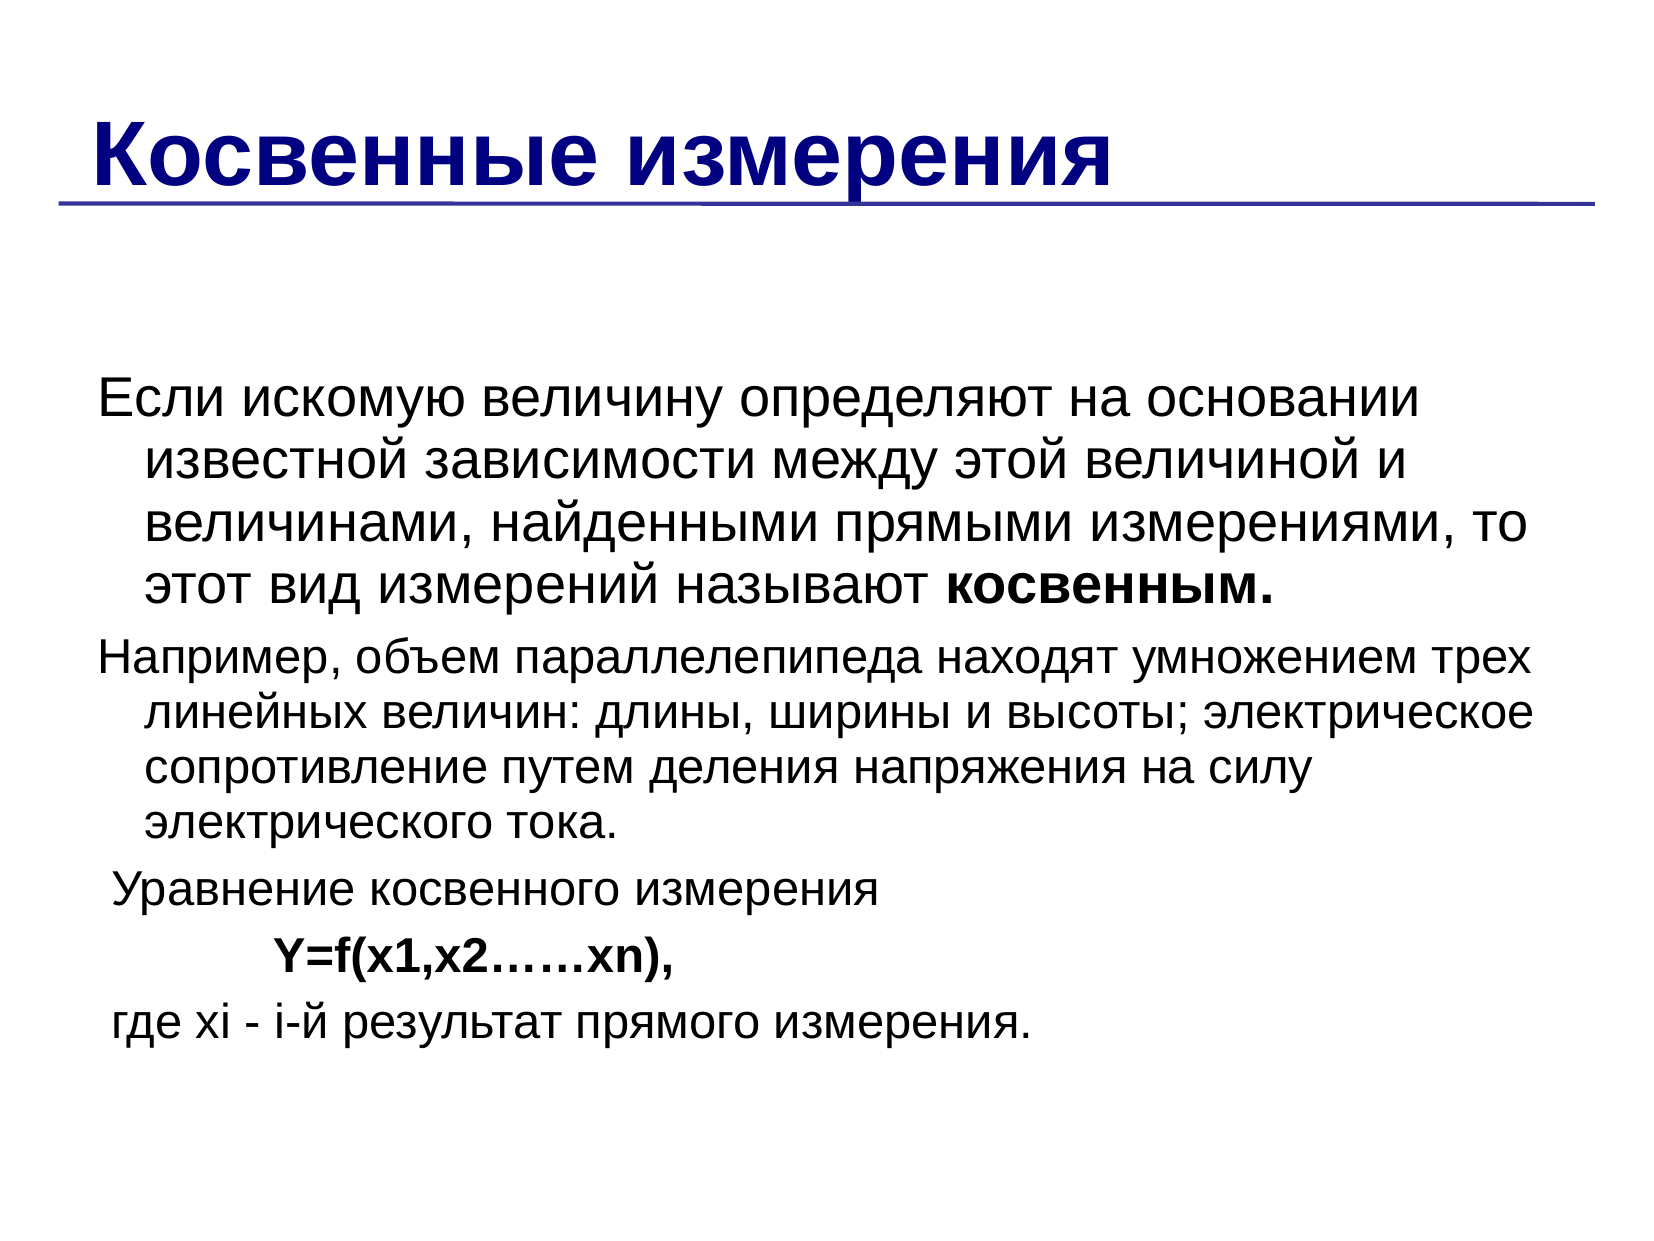

# Косвенные измерения
Если искомую величину определяют на основании известной зависимости между этой величиной и величинами, найденными прямыми измерениями, то этот вид измерений называют косвенным.
Например, объем параллелепипеда находят умножением трех линейных величин: длины, ширины и высоты; электрическое сопротивление путем деления напряжения на силу электрического тока.
 Уравнение косвенного измерения
 Y=f(x1,x2……xn),
 где xi - i-й результат прямого измерения.